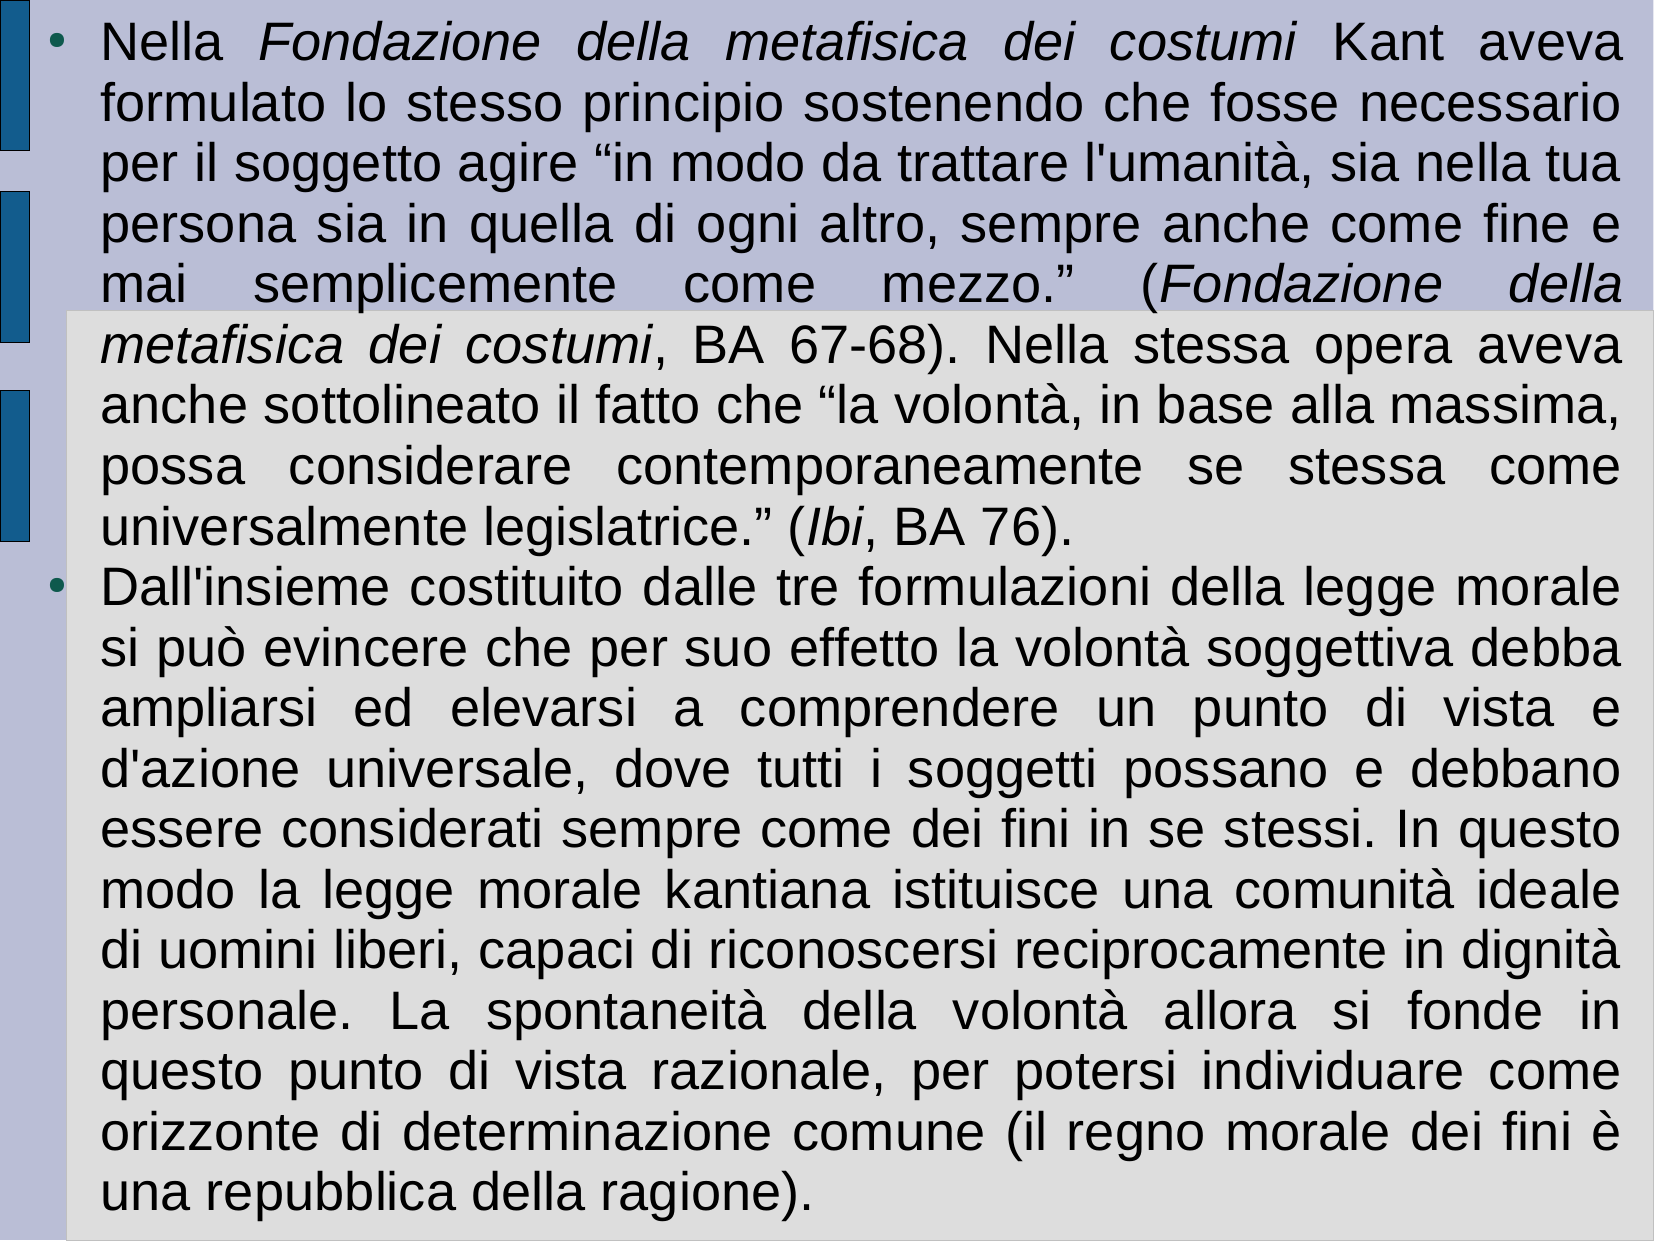

Nella Fondazione della metafisica dei costumi Kant aveva formulato lo stesso principio sostenendo che fosse necessario per il soggetto agire “in modo da trattare l'umanità, sia nella tua persona sia in quella di ogni altro, sempre anche come fine e mai semplicemente come mezzo.” (Fondazione della metafisica dei costumi, BA 67-68). Nella stessa opera aveva anche sottolineato il fatto che “la volontà, in base alla massima, possa considerare contemporaneamente se stessa come universalmente legislatrice.” (Ibi, BA 76).
Dall'insieme costituito dalle tre formulazioni della legge morale si può evincere che per suo effetto la volontà soggettiva debba ampliarsi ed elevarsi a comprendere un punto di vista e d'azione universale, dove tutti i soggetti possano e debbano essere considerati sempre come dei fini in se stessi. In questo modo la legge morale kantiana istituisce una comunità ideale di uomini liberi, capaci di riconoscersi reciprocamente in dignità personale. La spontaneità della volontà allora si fonde in questo punto di vista razionale, per potersi individuare come orizzonte di determinazione comune (il regno morale dei fini è una repubblica della ragione).
#